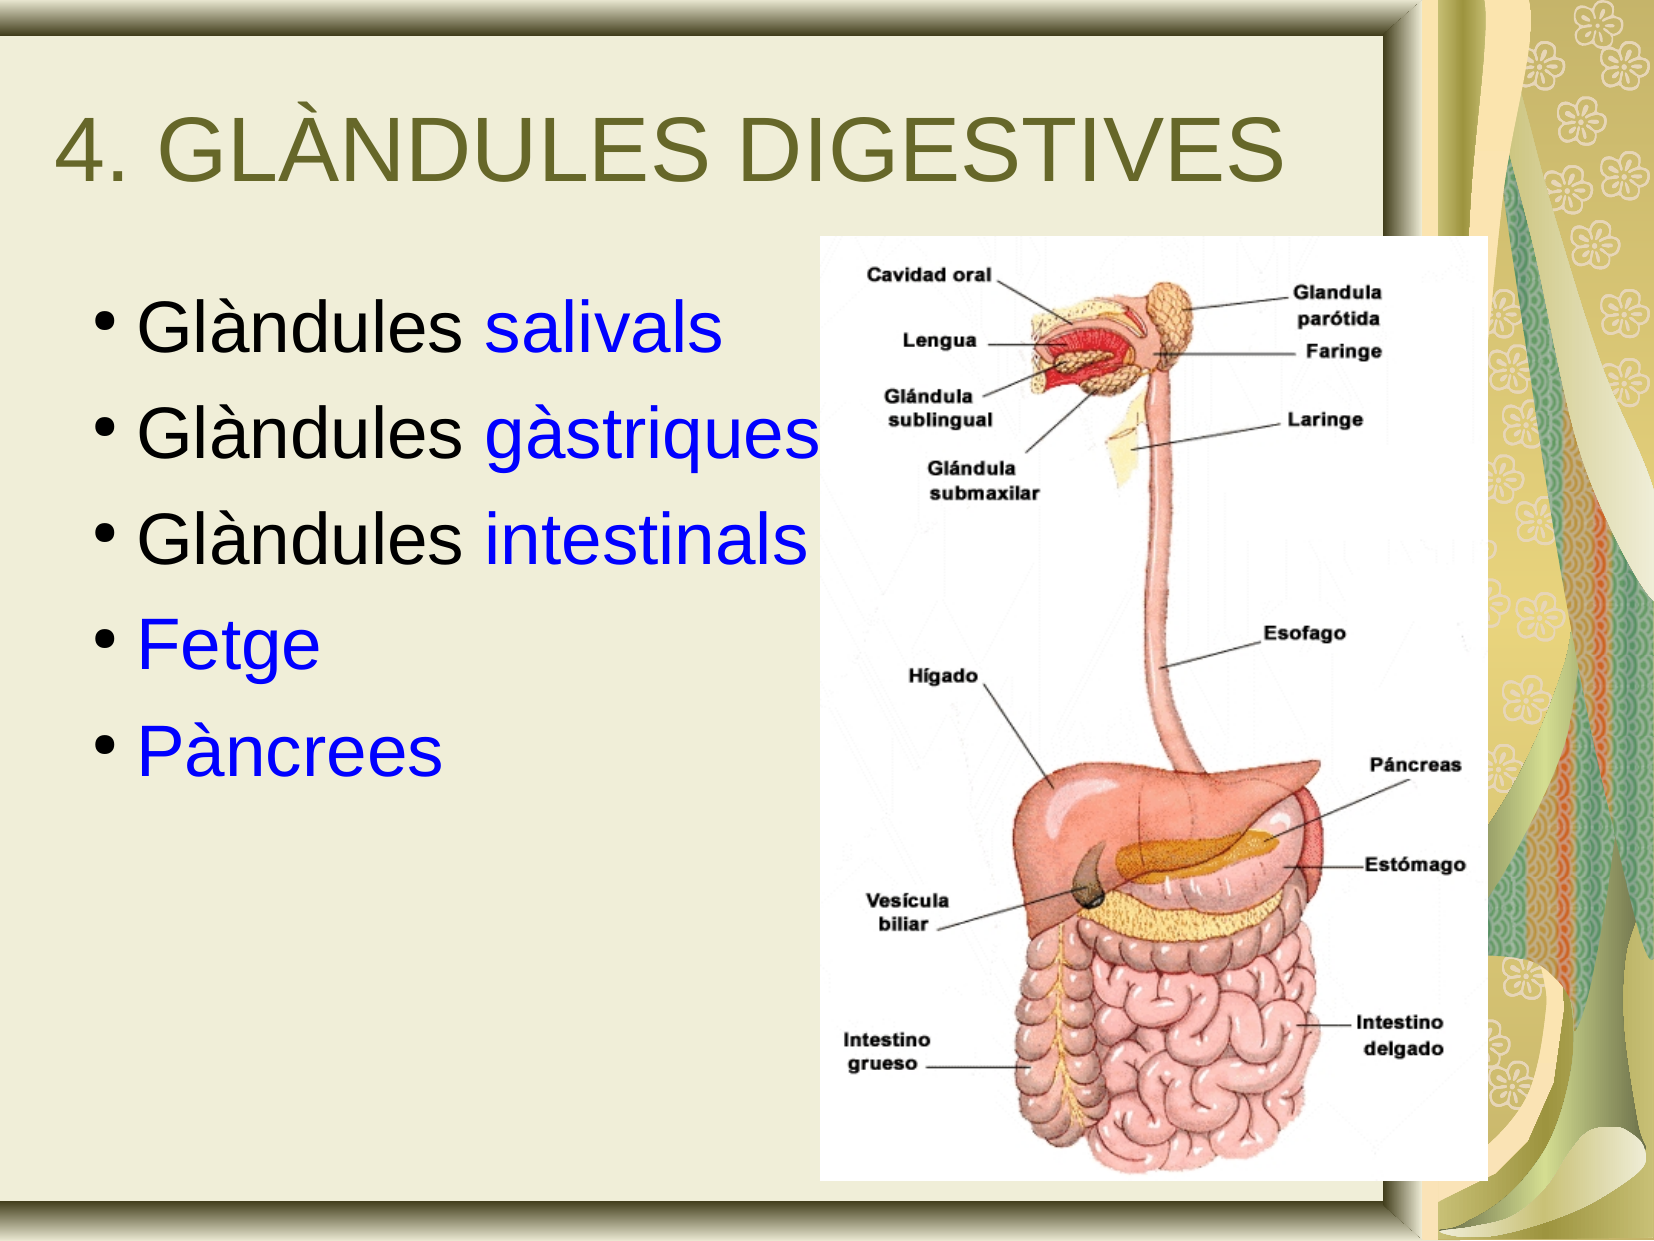

# 4. GLÀNDULES DIGESTIVES
Glàndules salivals
Glàndules gàstriques
Glàndules intestinals
Fetge
Pàncrees